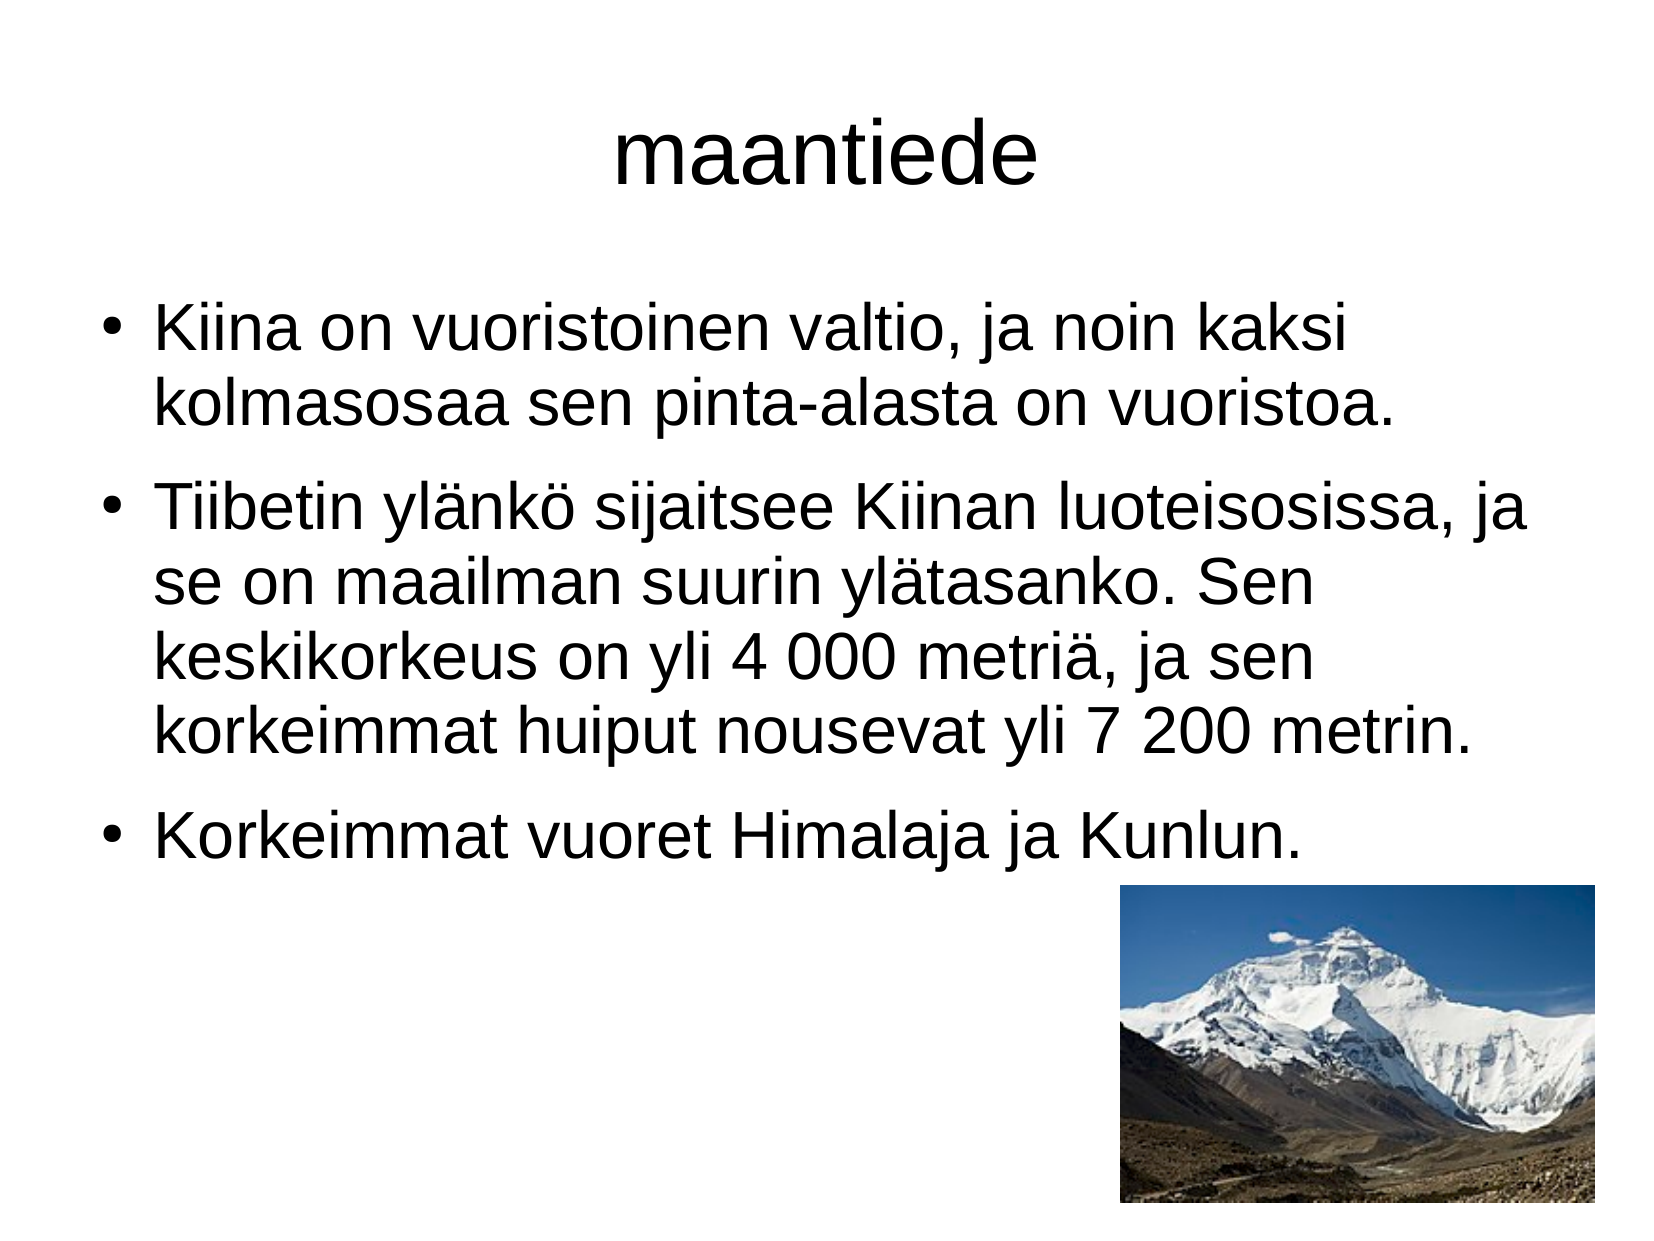

# maantiede
Kiina on vuoristoinen valtio, ja noin kaksi kolmasosaa sen pinta-alasta on vuoristoa.
Tiibetin ylänkö sijaitsee Kiinan luoteisosissa, ja se on maailman suurin ylätasanko. Sen keskikorkeus on yli 4 000 metriä, ja sen korkeimmat huiput nousevat yli 7 200 metrin.
Korkeimmat vuoret Himalaja ja Kunlun.